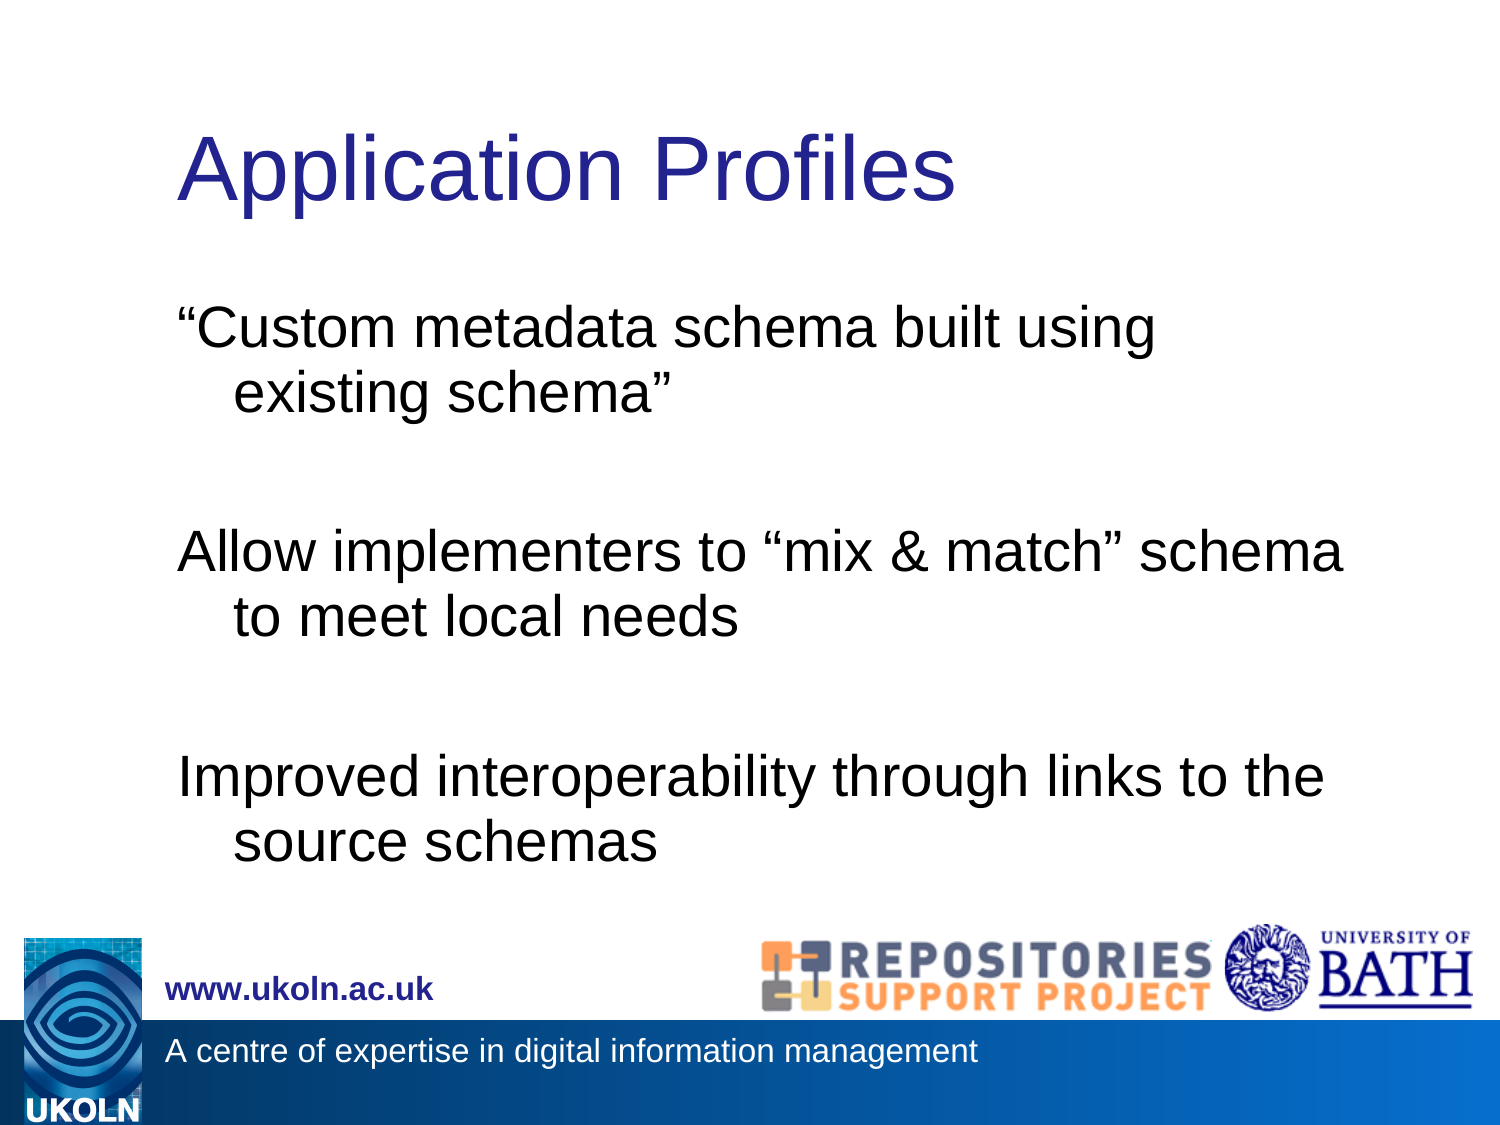

# Application Profiles
“Custom metadata schema built using existing schema”
Allow implementers to “mix & match” schema to meet local needs
Improved interoperability through links to the source schemas